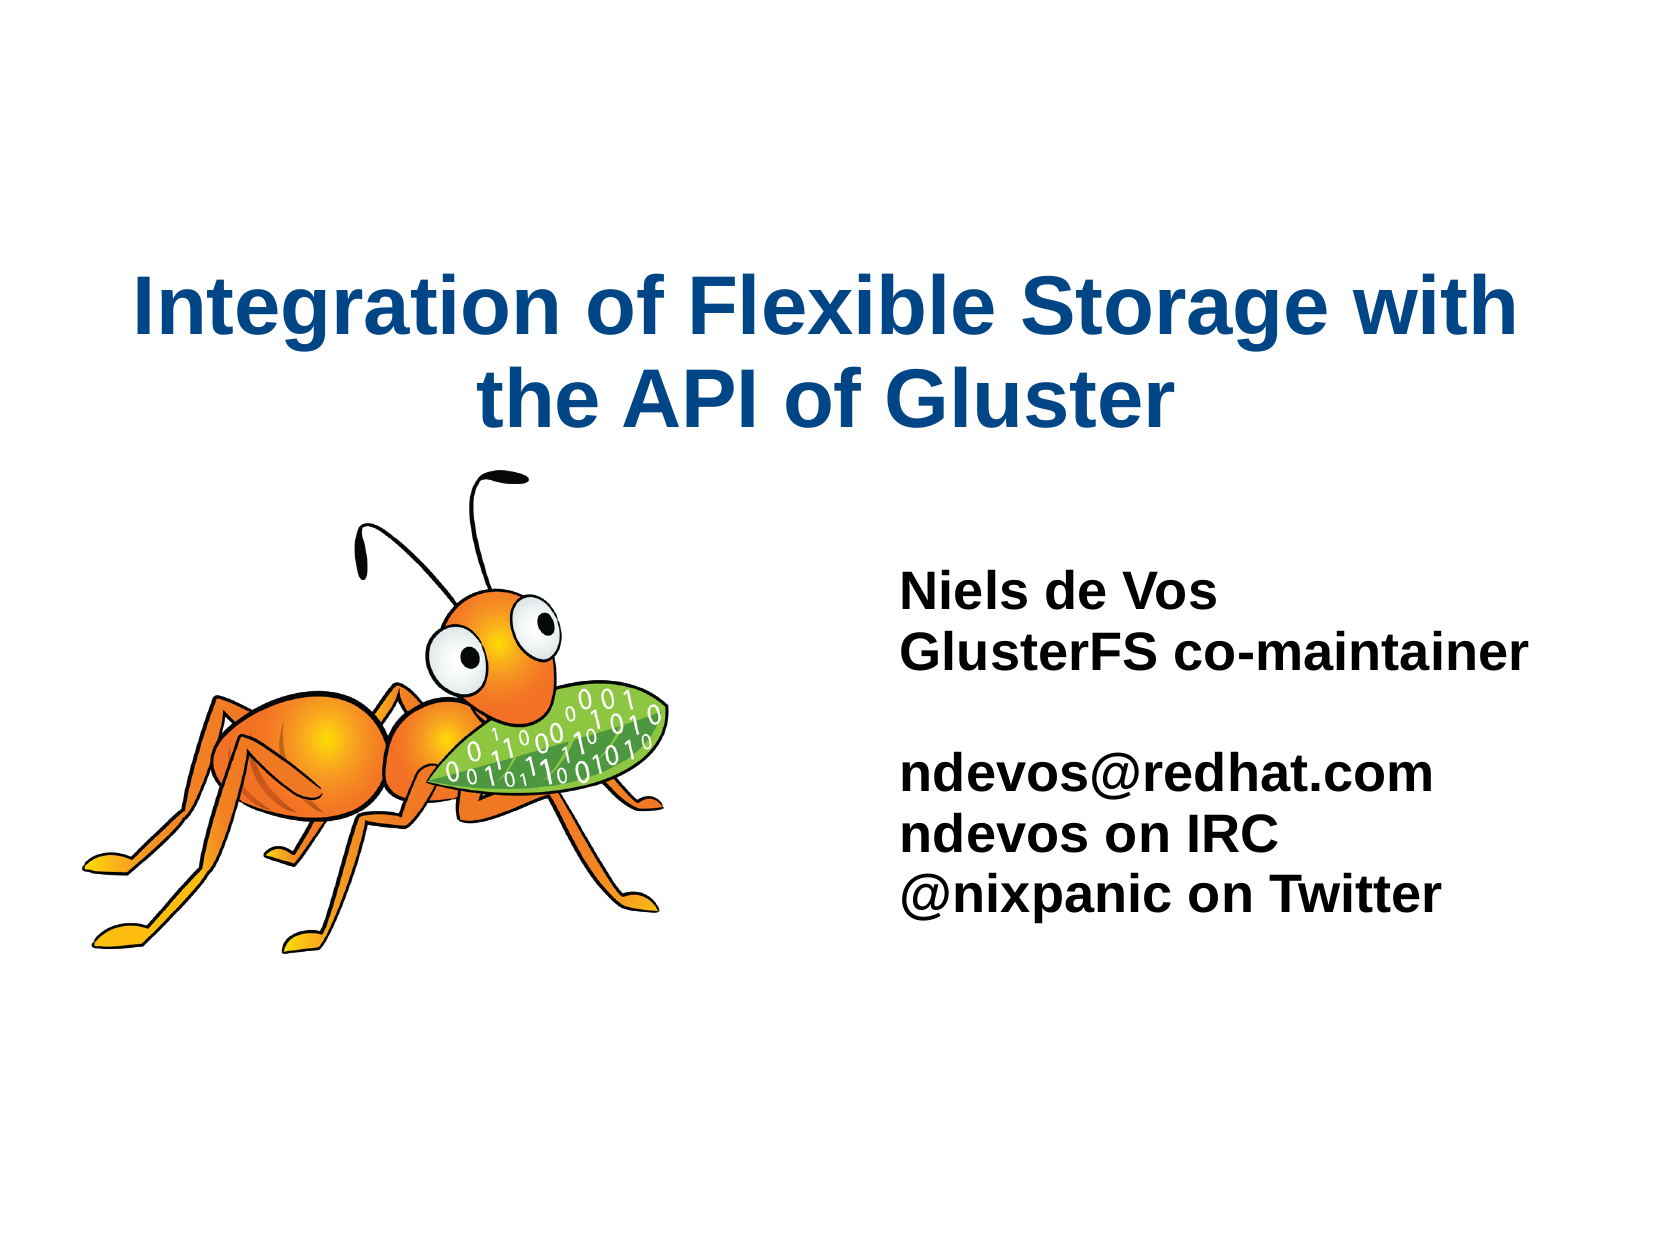

# Integration of Flexible Storage with the API of Gluster
Niels de Vos
GlusterFS co-maintainer
ndevos@redhat.com
ndevos on IRC
@nixpanic on Twitter